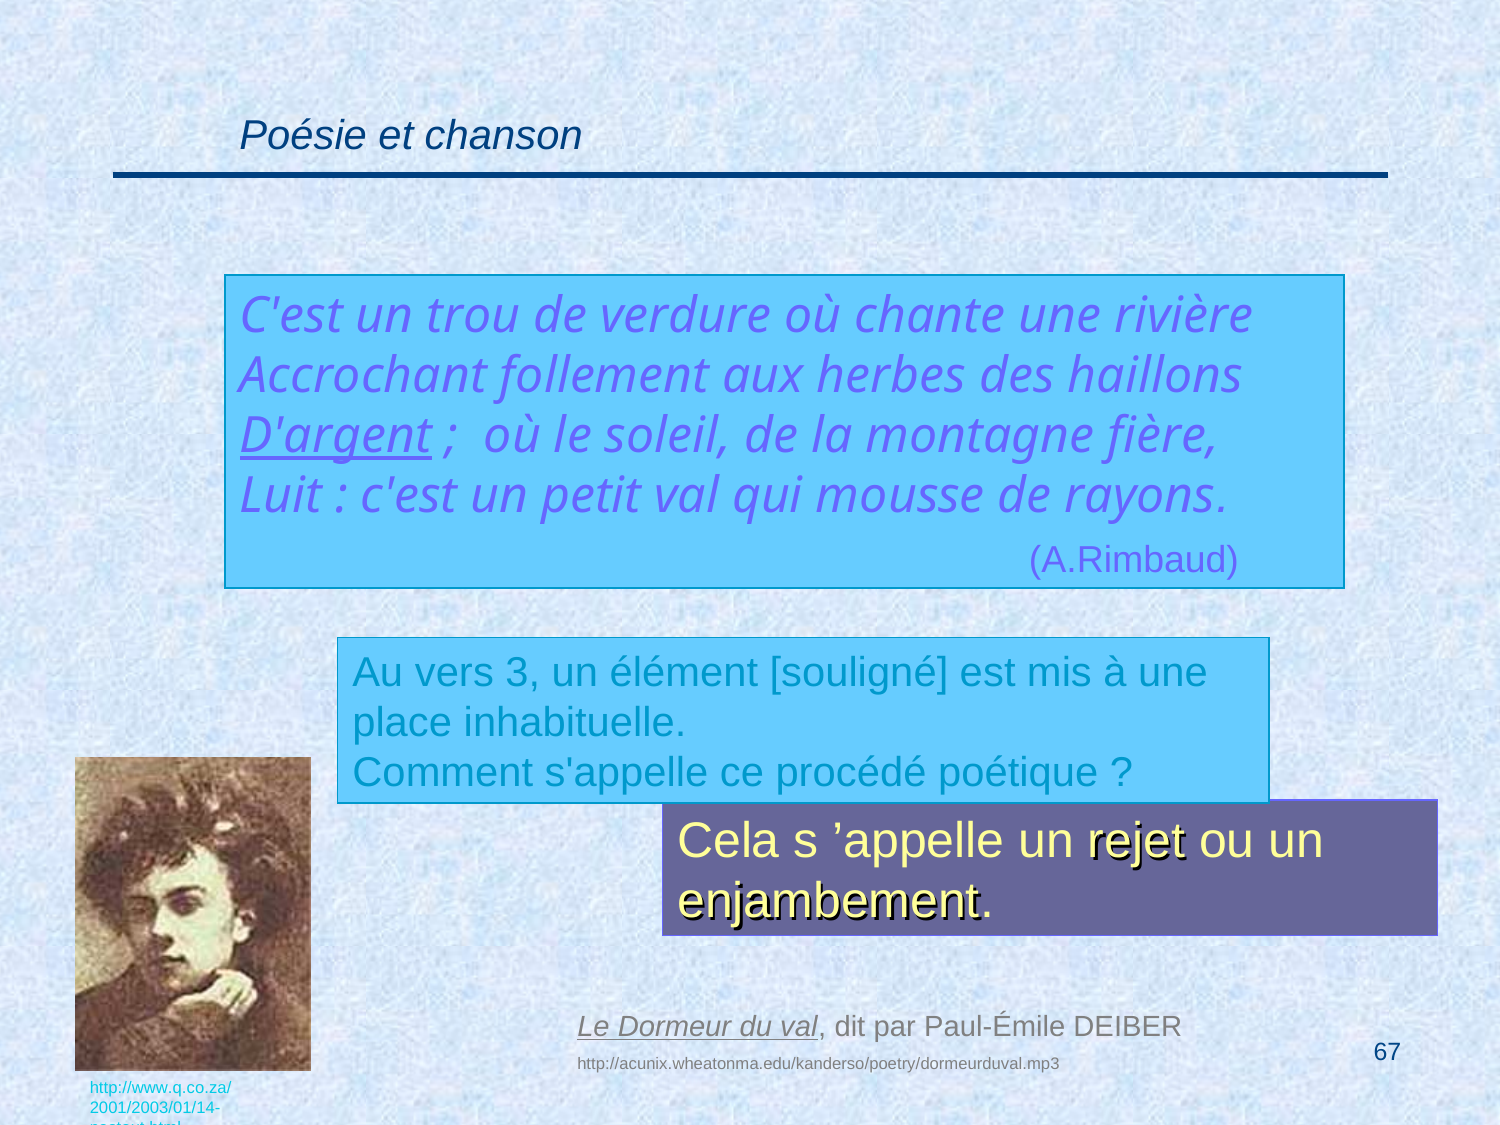

Poésie et chanson
C'est un trou de verdure où chante une rivière
Accrochant follement aux herbes des haillons
D'argent ; où le soleil, de la montagne fière,
Luit : c'est un petit val qui mousse de rayons.
(A.Rimbaud)
Au vers 3, un élément [souligné] est mis à une place inhabituelle.
Comment s'appelle ce procédé poétique ?
http://www.q.co.za/2001/2003/01/14-pastout.html
Cela s ’appelle un rejet ou un enjambement.
Le Dormeur du val, dit par Paul-Émile DEIBER
http://acunix.wheatonma.edu/kanderso/poetry/dormeurduval.mp3
67